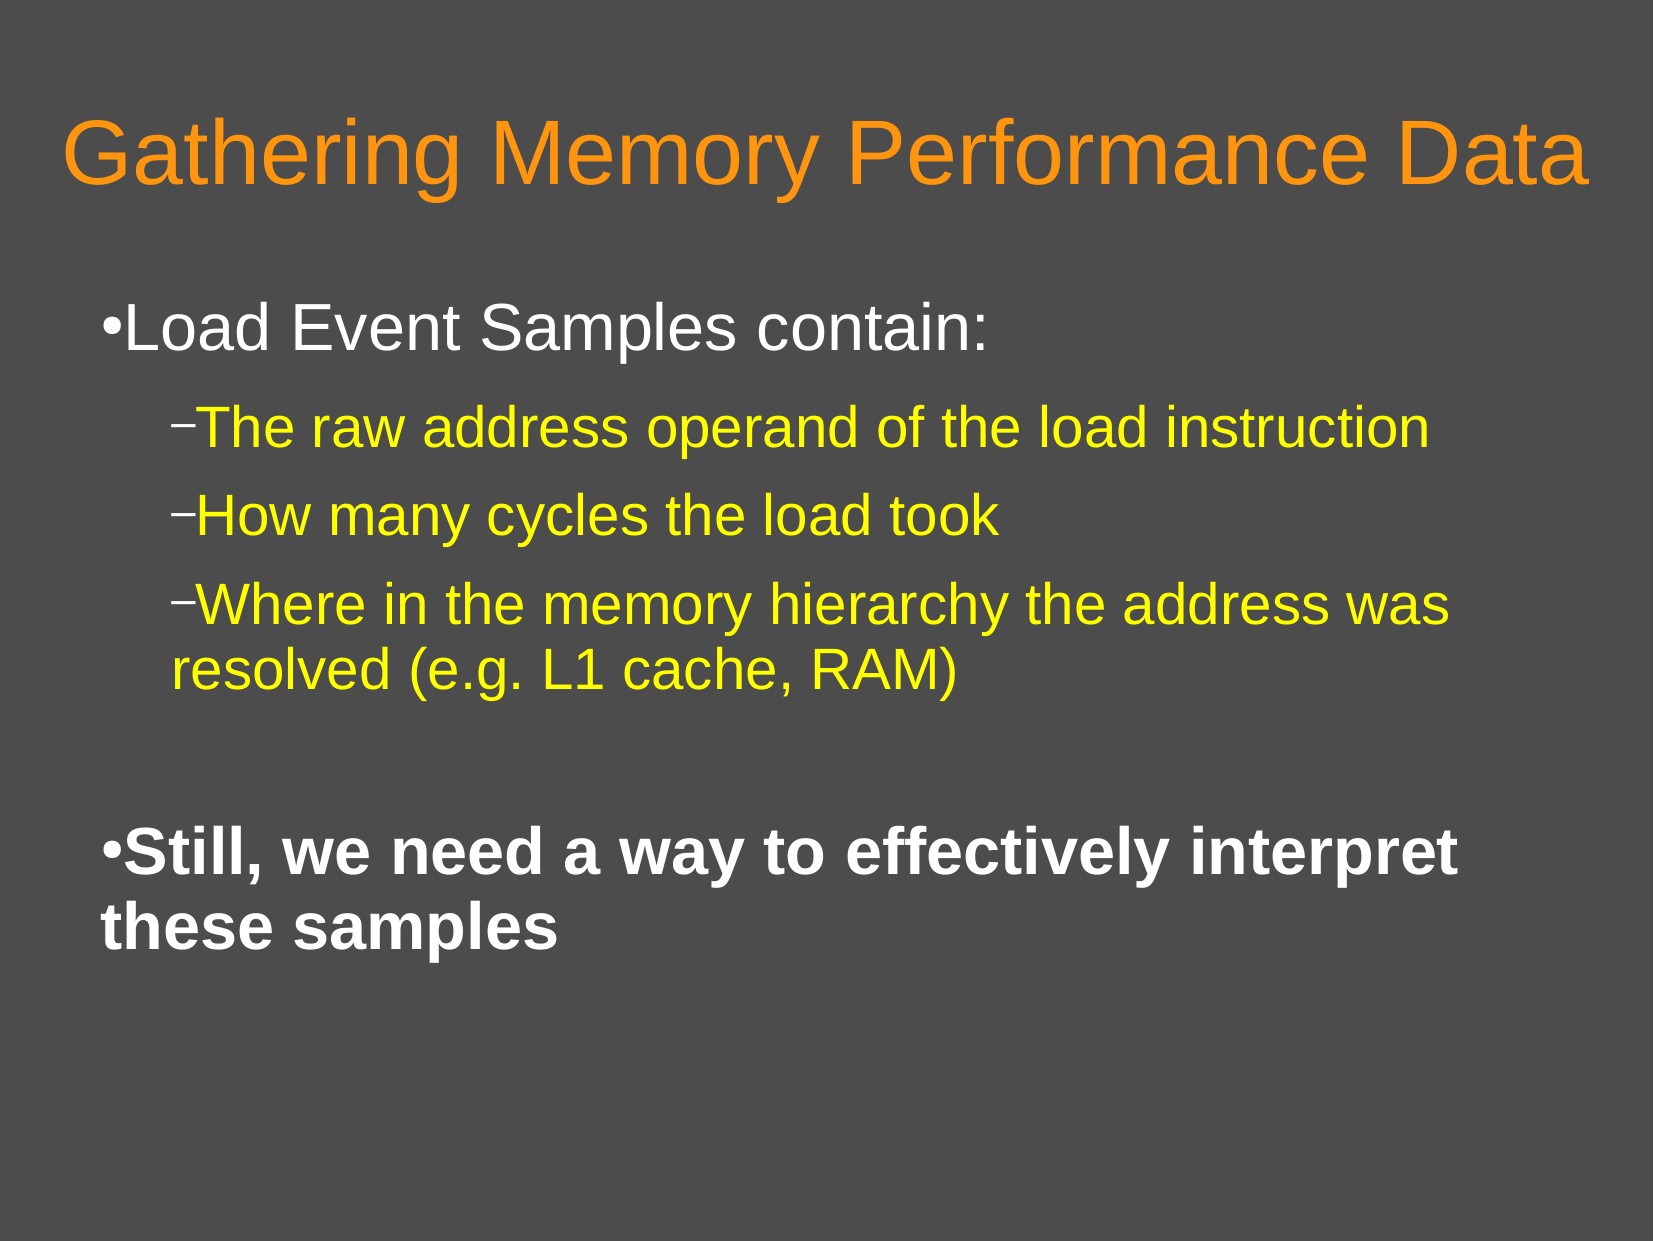

# Gathering Memory Performance Data
Load Event Samples contain:
The raw address operand of the load instruction
How many cycles the load took
Where in the memory hierarchy the address was resolved (e.g. L1 cache, RAM)
Still, we need a way to effectively interpret these samples